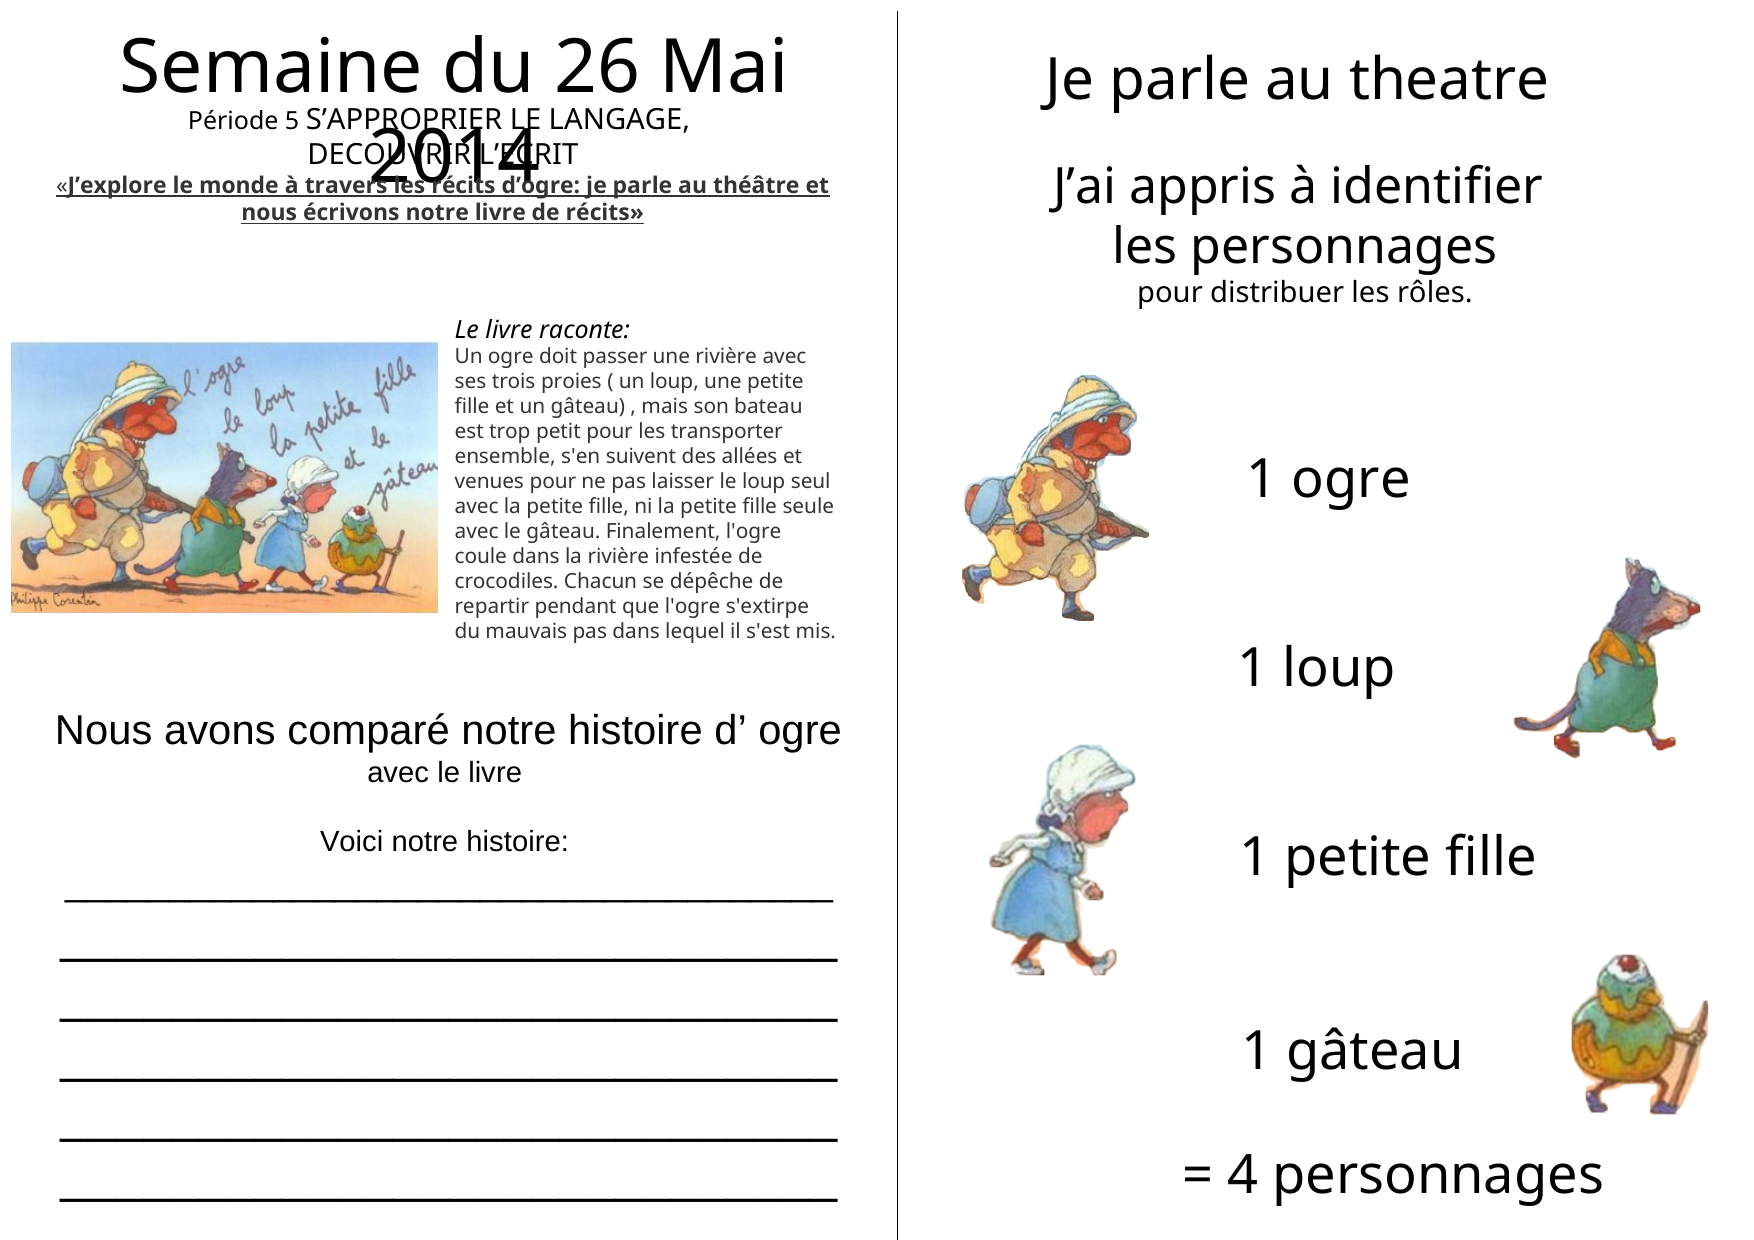

Semaine du 26 Mai 2014
Je parle au theatre
Période 5 S’APPROPRIER LE LANGAGE,
DECOUVRIR L’ECRIT
«J’explore le monde à travers les récits d’ogre: je parle au théâtre et nous écrivons notre livre de récits»
J’ai appris à identifier
les personnages
pour distribuer les rôles.
Le livre raconte:
Un ogre doit passer une rivière avec ses trois proies ( un loup, une petite fille et un gâteau) , mais son bateau est trop petit pour les transporter ensemble, s'en suivent des allées et venues pour ne pas laisser le loup seul avec la petite fille, ni la petite fille seule avec le gâteau. Finalement, l'ogre coule dans la rivière infestée de crocodiles. Chacun se dépêche de repartir pendant que l'ogre s'extirpe du mauvais pas dans lequel il s'est mis.
1 ogre
1 loup
Nous avons comparé notre histoire d’ ogre
avec le livre
Voici notre histoire:
________________________________________________________________________________________________________________________________________________________________________________________________________________________________________________________________________________________________________________________________________________________________________________________________
1 petite fille
1 gâteau
= 4 personnages